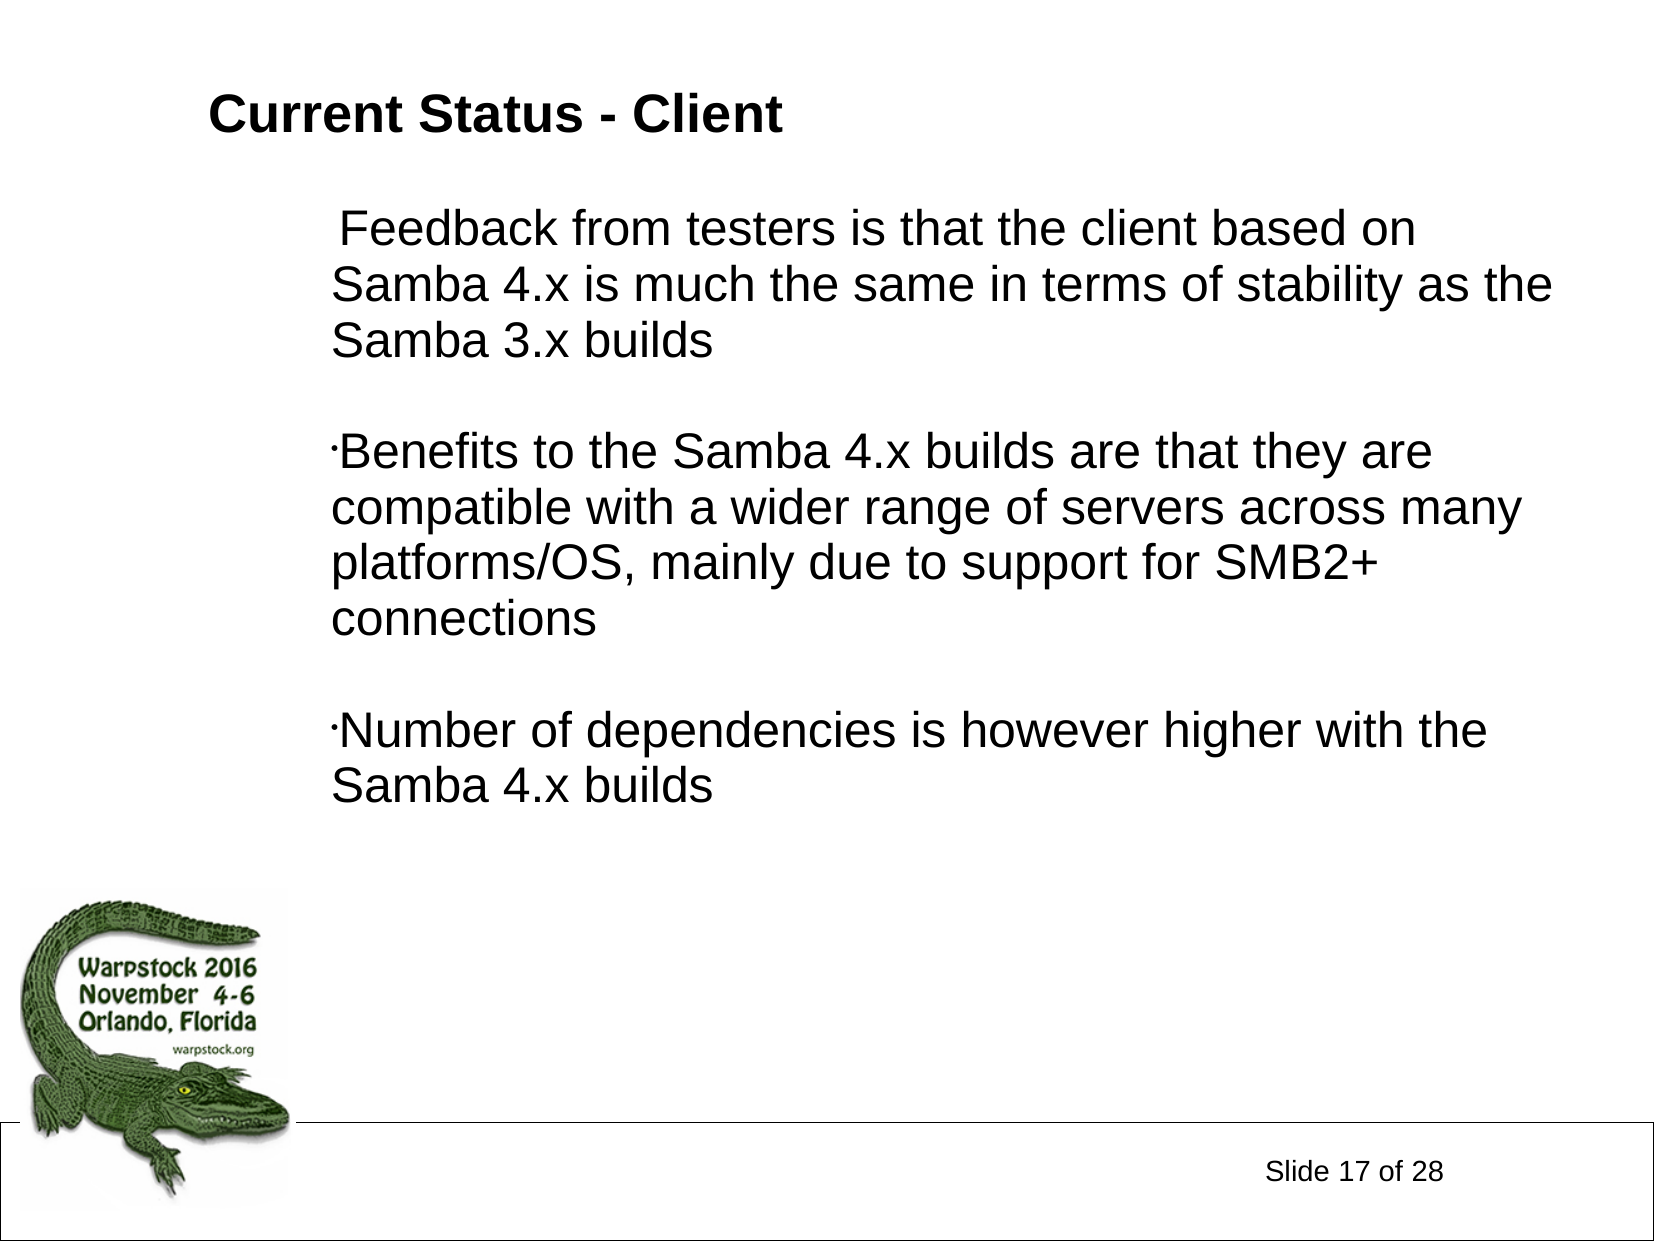

# Current Status - Client
Feedback from testers is that the client based on Samba 4.x is much the same in terms of stability as the Samba 3.x builds
Benefits to the Samba 4.x builds are that they are compatible with a wider range of servers across many platforms/OS, mainly due to support for SMB2+ connections
Number of dependencies is however higher with the Samba 4.x builds